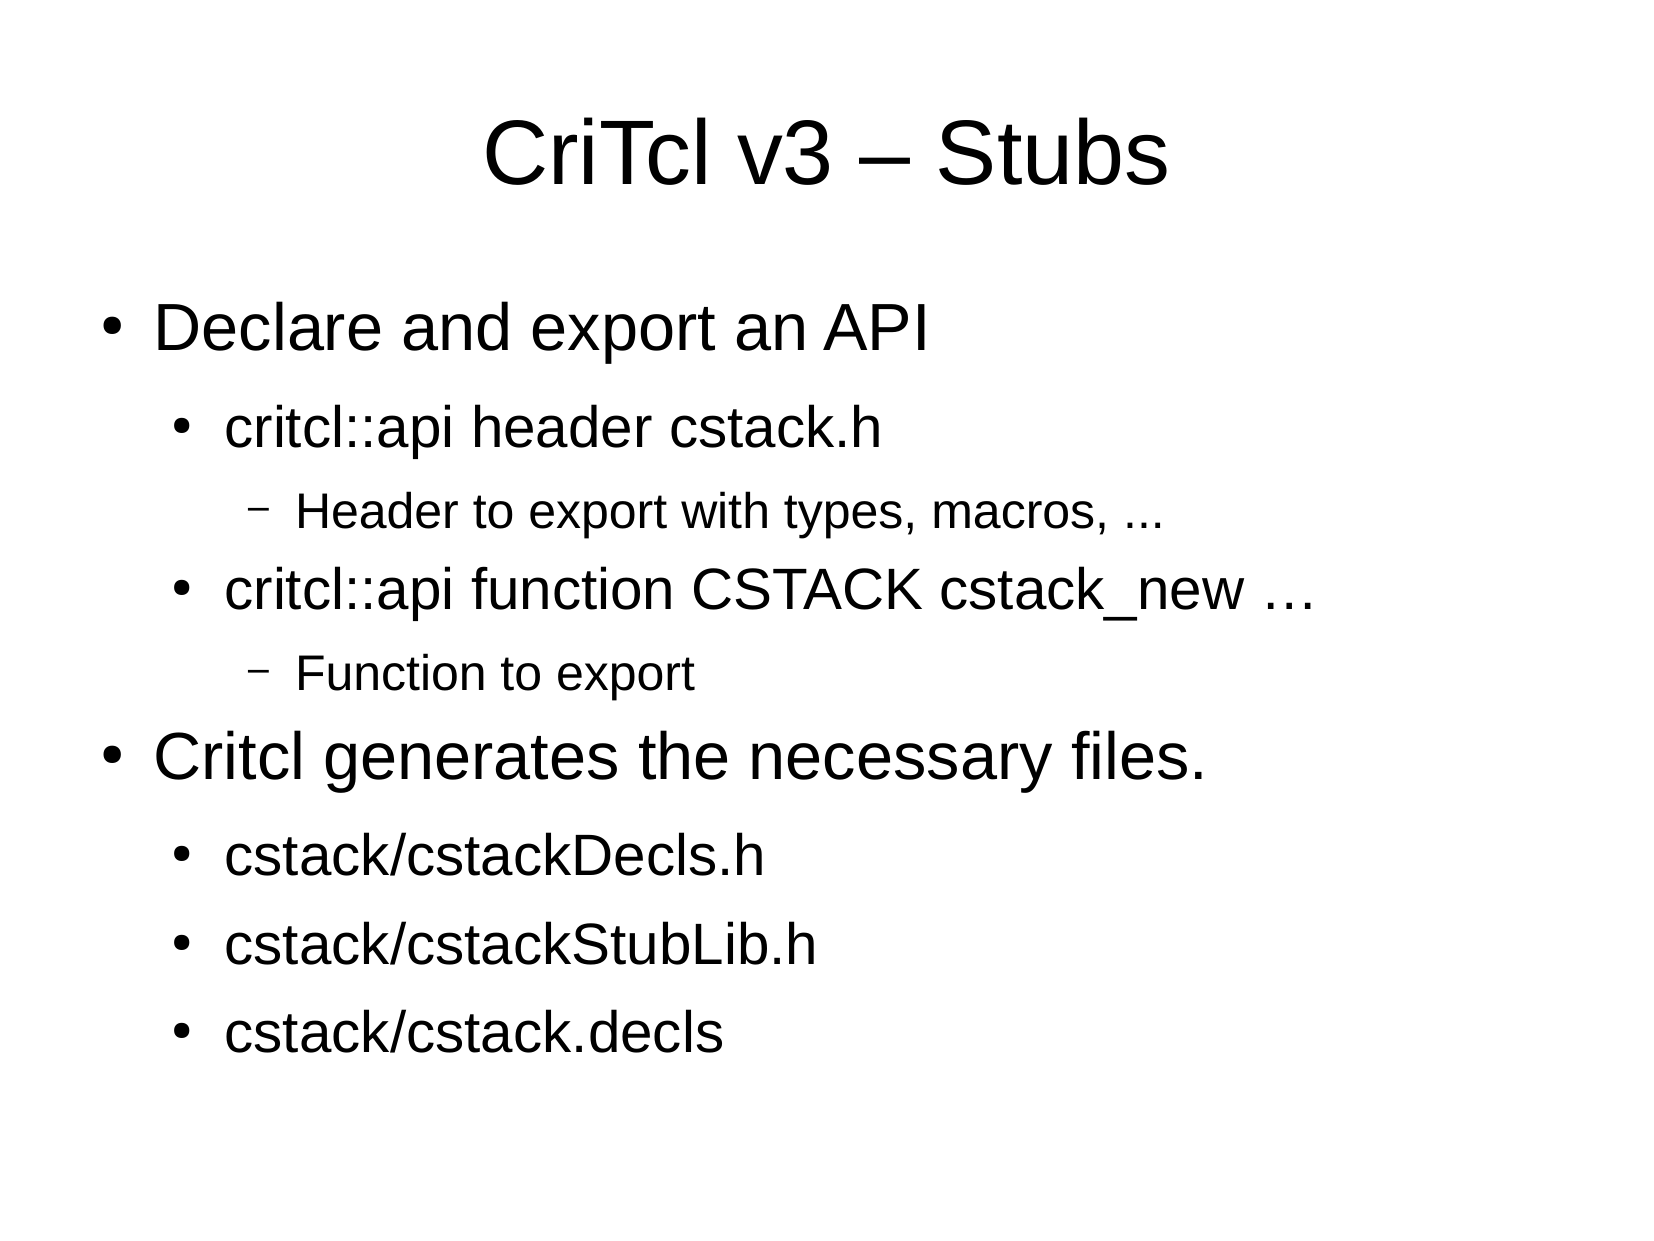

# CriTcl v3 – Stubs
Declare and export an API
critcl::api header cstack.h
Header to export with types, macros, ...
critcl::api function CSTACK cstack_new …
Function to export
Critcl generates the necessary files.
cstack/cstackDecls.h
cstack/cstackStubLib.h
cstack/cstack.decls